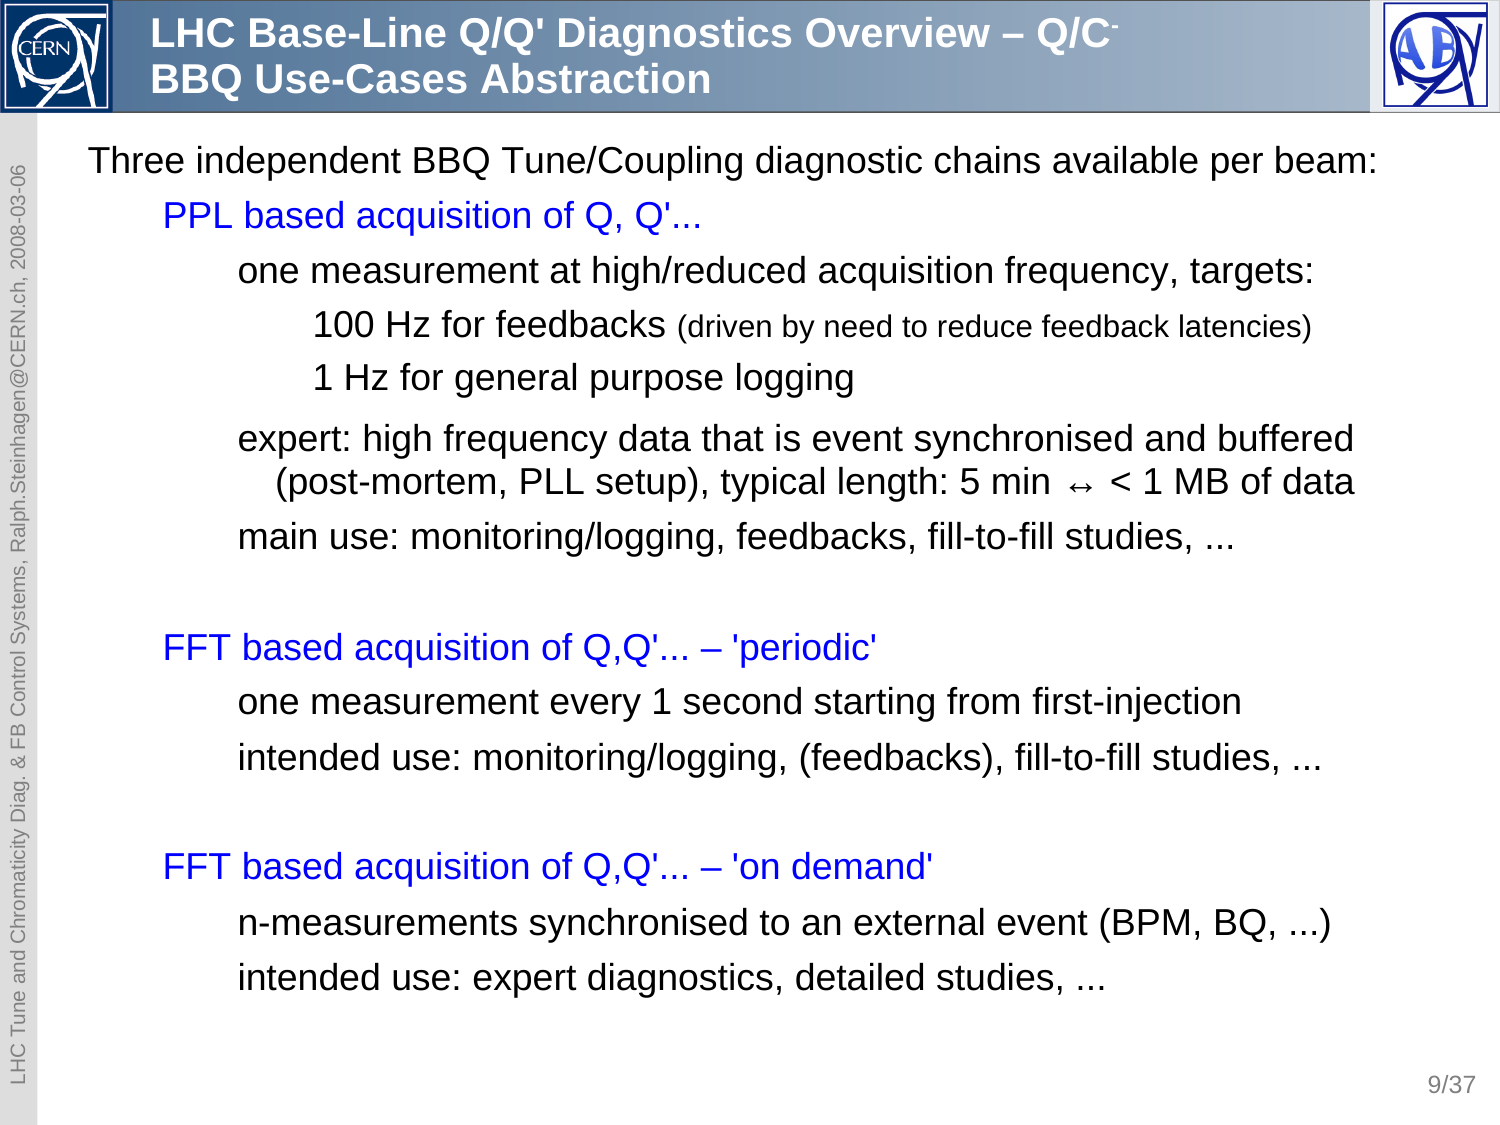

# LHC Base-Line Q/Q' Diagnostics Overview – Q/C- BBQ Use-Cases Abstraction
Three independent BBQ Tune/Coupling diagnostic chains available per beam:
PPL based acquisition of Q, Q'...
one measurement at high/reduced acquisition frequency, targets:
100 Hz for feedbacks (driven by need to reduce feedback latencies)
1 Hz for general purpose logging
expert: high frequency data that is event synchronised and buffered (post-mortem, PLL setup), typical length: 5 min ↔ < 1 MB of data
main use: monitoring/logging, feedbacks, fill-to-fill studies, ...
FFT based acquisition of Q,Q'... – 'periodic'
one measurement every 1 second starting from first-injection
intended use: monitoring/logging, (feedbacks), fill-to-fill studies, ...
FFT based acquisition of Q,Q'... – 'on demand'
n-measurements synchronised to an external event (BPM, BQ, ...)
intended use: expert diagnostics, detailed studies, ...